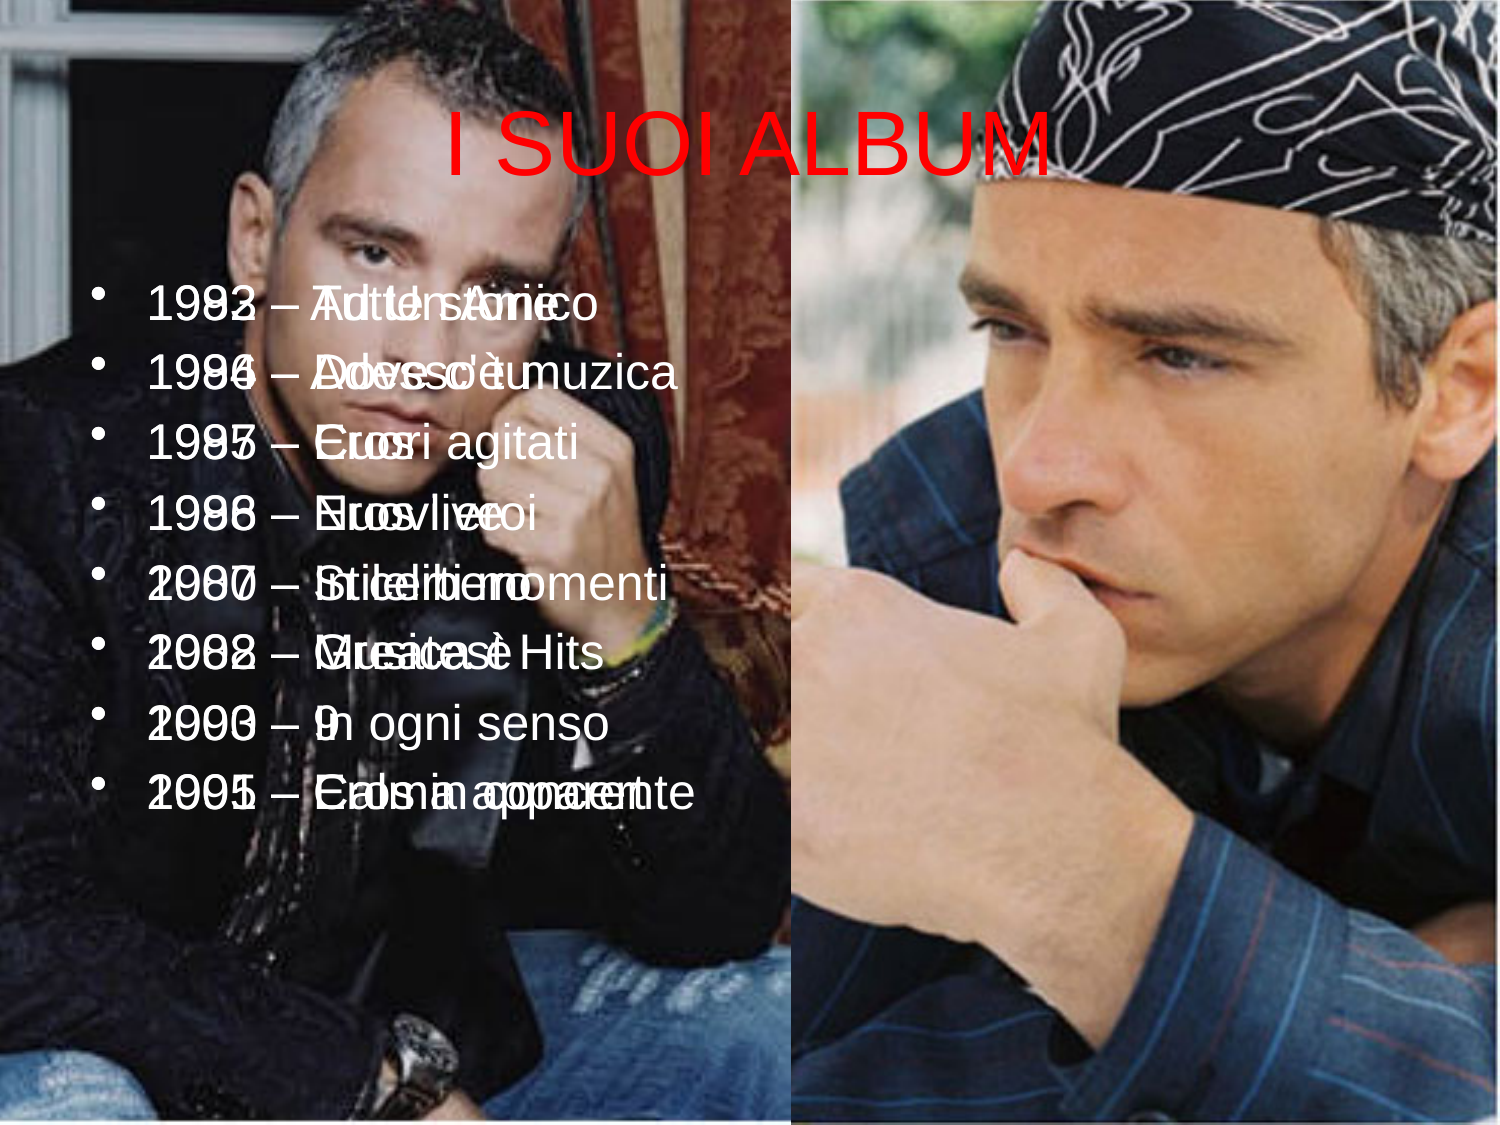

# I SUOI ALBUM
1982 – Ad Un Amico
1984 – Adesso tu
1985 – Cuori agitati
1986 – Nuovi eroi
1987 – In certi momenti
1988 – Musica è
1990 – In ogni senso
1991 – Eros in concert
1993 – Tutte storie
1996 – Dove c'è muzica
1997 – Eros
1998 – Eros live
2000 – Stilelibero
2002 – Greatest Hits
2003 – 9
2005 – Calma apparente